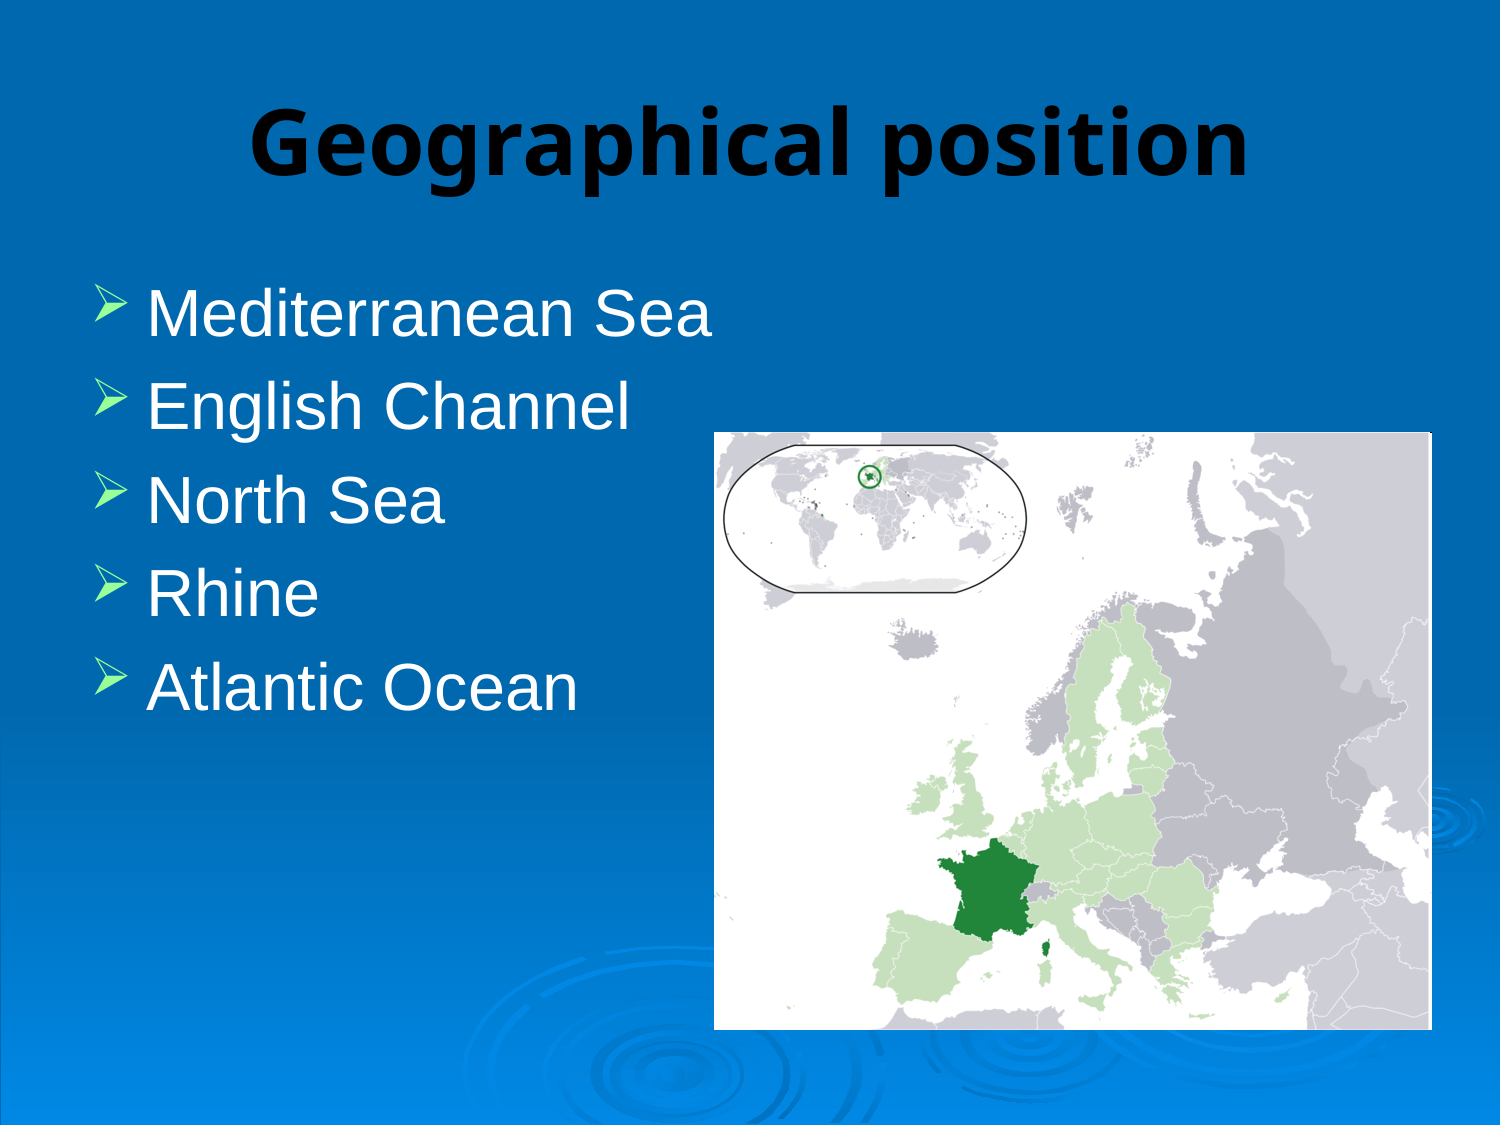

# Geographical position
Mediterranean Sea
English Channel
North Sea
Rhine
Atlantic Ocean